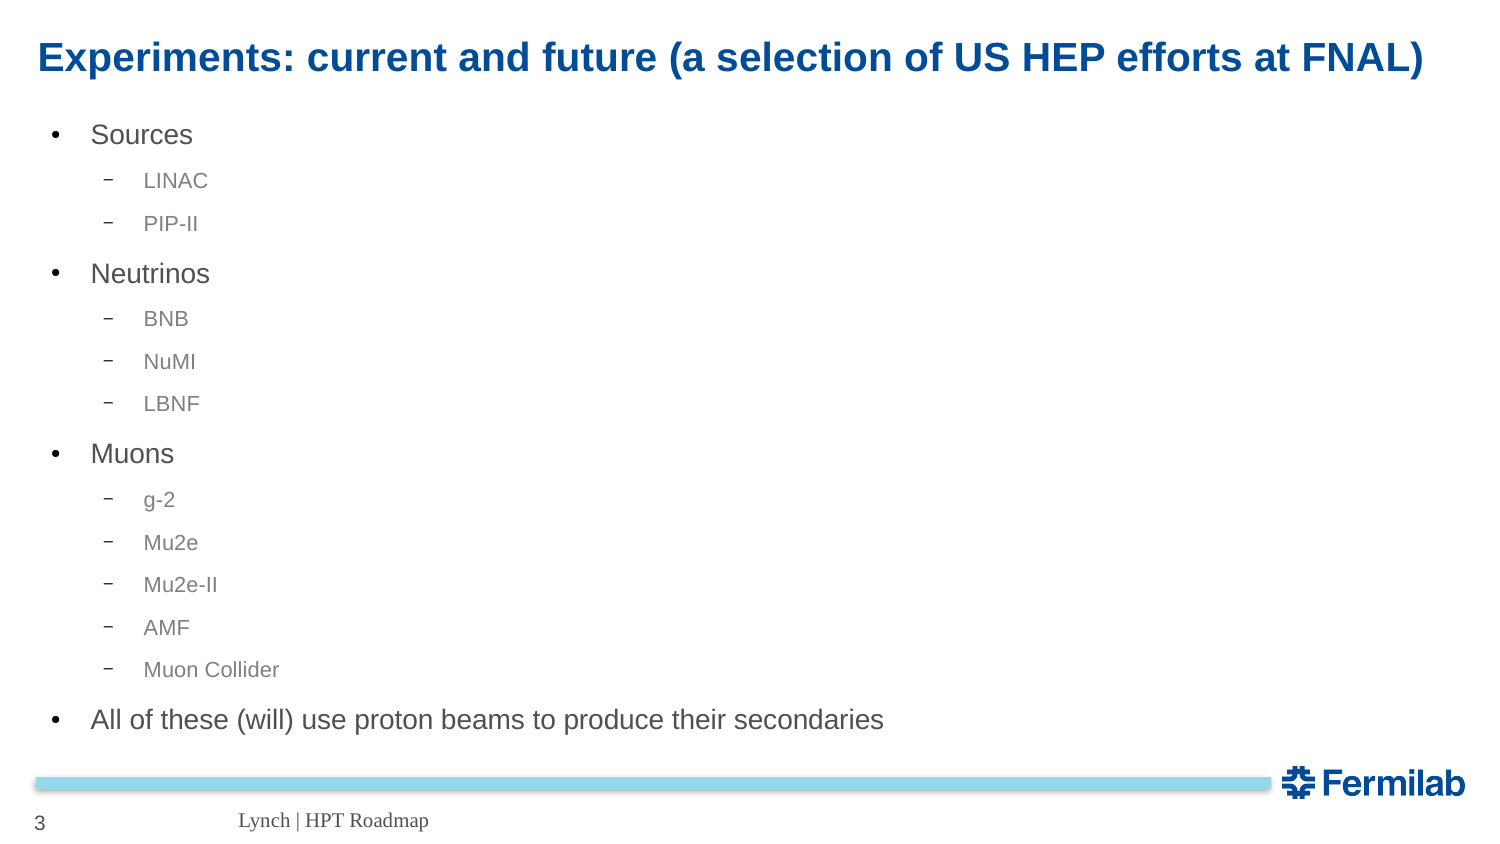

# Experiments: current and future (a selection of US HEP efforts at FNAL)
Sources
LINAC
PIP-II
Neutrinos
BNB
NuMI
LBNF
Muons
g-2
Mu2e
Mu2e-II
AMF
Muon Collider
All of these (will) use proton beams to produce their secondaries
Lynch | HPT Roadmap